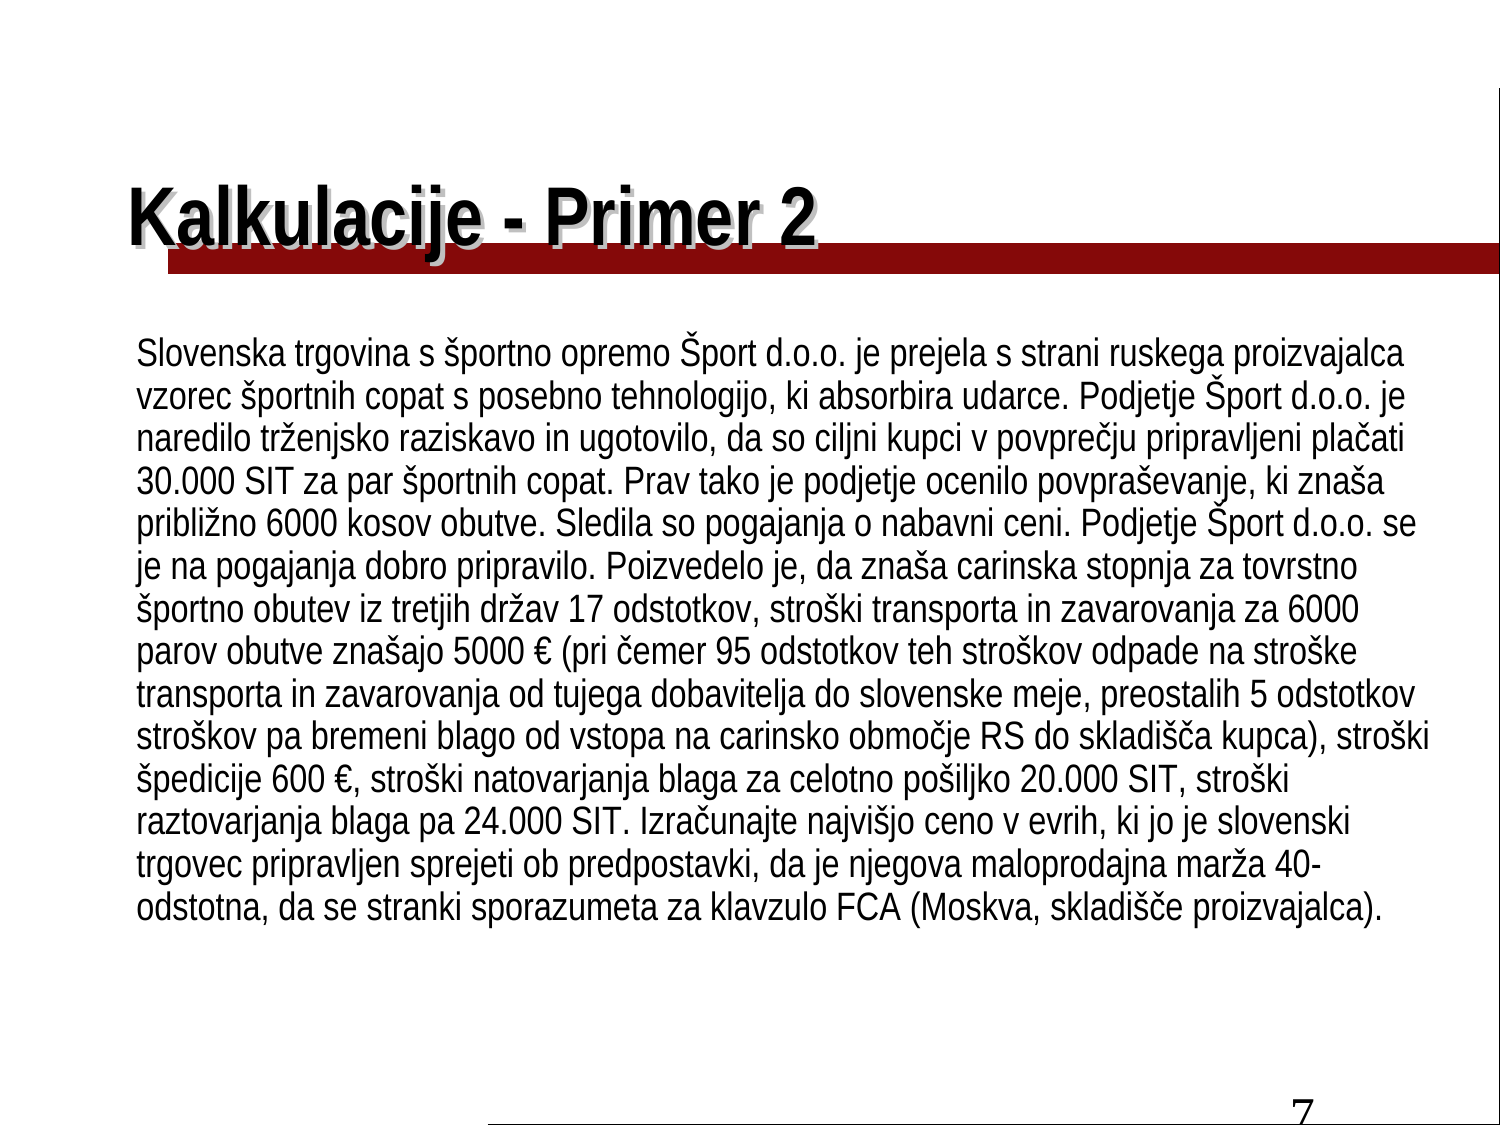

# Kalkulacije - Primer 2
	Slovenska trgovina s športno opremo Šport d.o.o. je prejela s strani ruskega proizvajalca vzorec športnih copat s posebno tehnologijo, ki absorbira udarce. Podjetje Šport d.o.o. je naredilo trženjsko raziskavo in ugotovilo, da so ciljni kupci v povprečju pripravljeni plačati 30.000 SIT za par športnih copat. Prav tako je podjetje ocenilo povpraševanje, ki znaša približno 6000 kosov obutve. Sledila so pogajanja o nabavni ceni. Podjetje Šport d.o.o. se je na pogajanja dobro pripravilo. Poizvedelo je, da znaša carinska stopnja za tovrstno športno obutev iz tretjih držav 17 odstotkov, stroški transporta in zavarovanja za 6000 parov obutve znašajo 5000 € (pri čemer 95 odstotkov teh stroškov odpade na stroške transporta in zavarovanja od tujega dobavitelja do slovenske meje, preostalih 5 odstotkov stroškov pa bremeni blago od vstopa na carinsko območje RS do skladišča kupca), stroški špedicije 600 €, stroški natovarjanja blaga za celotno pošiljko 20.000 SIT, stroški raztovarjanja blaga pa 24.000 SIT. Izračunajte najvišjo ceno v evrih, ki jo je slovenski trgovec pripravljen sprejeti ob predpostavki, da je njegova maloprodajna marža 40-odstotna, da se stranki sporazumeta za klavzulo FCA (Moskva, skladišče proizvajalca).
7